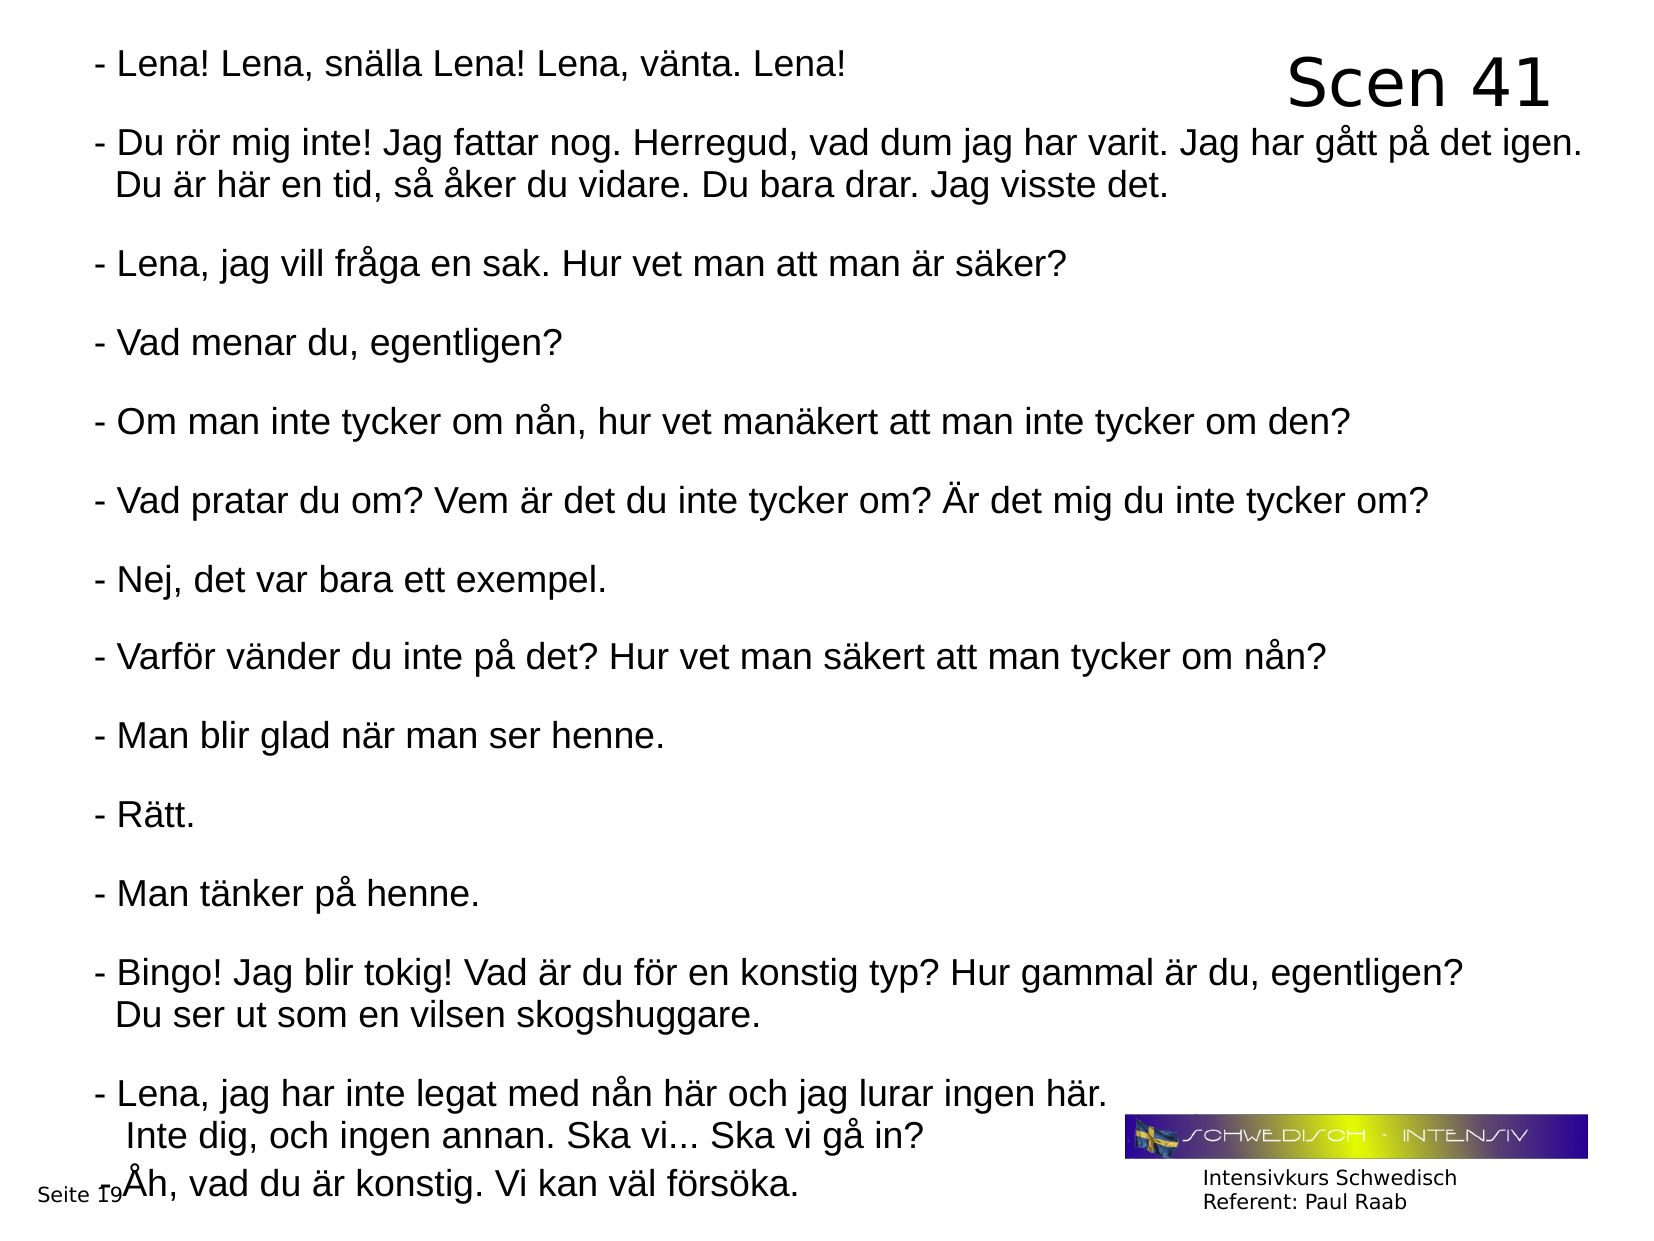

- Lena! Lena, snälla Lena! Lena, vänta. Lena!
- Du rör mig inte! Jag fattar nog. Herregud, vad dum jag har varit. Jag har gått på det igen.
 Du är här en tid, så åker du vidare. Du bara drar. Jag visste det.
- Lena, jag vill fråga en sak. Hur vet man att man är säker?
- Vad menar du, egentligen?
- Om man inte tycker om nån, hur vet manäkert att man inte tycker om den?
- Vad pratar du om? Vem är det du inte tycker om? Är det mig du inte tycker om?
- Nej, det var bara ett exempel.
- Varför vänder du inte på det? Hur vet man säkert att man tycker om nån?
- Man blir glad när man ser henne.
- Rätt.
- Man tänker på henne.
- Bingo! Jag blir tokig! Vad är du för en konstig typ? Hur gammal är du, egentligen?
 Du ser ut som en vilsen skogshuggare.
- Lena, jag har inte legat med nån här och jag lurar ingen här.
 Inte dig, och ingen annan. Ska vi... Ska vi gå in?
 Scen 41
- Åh, vad du är konstig. Vi kan väl försöka.